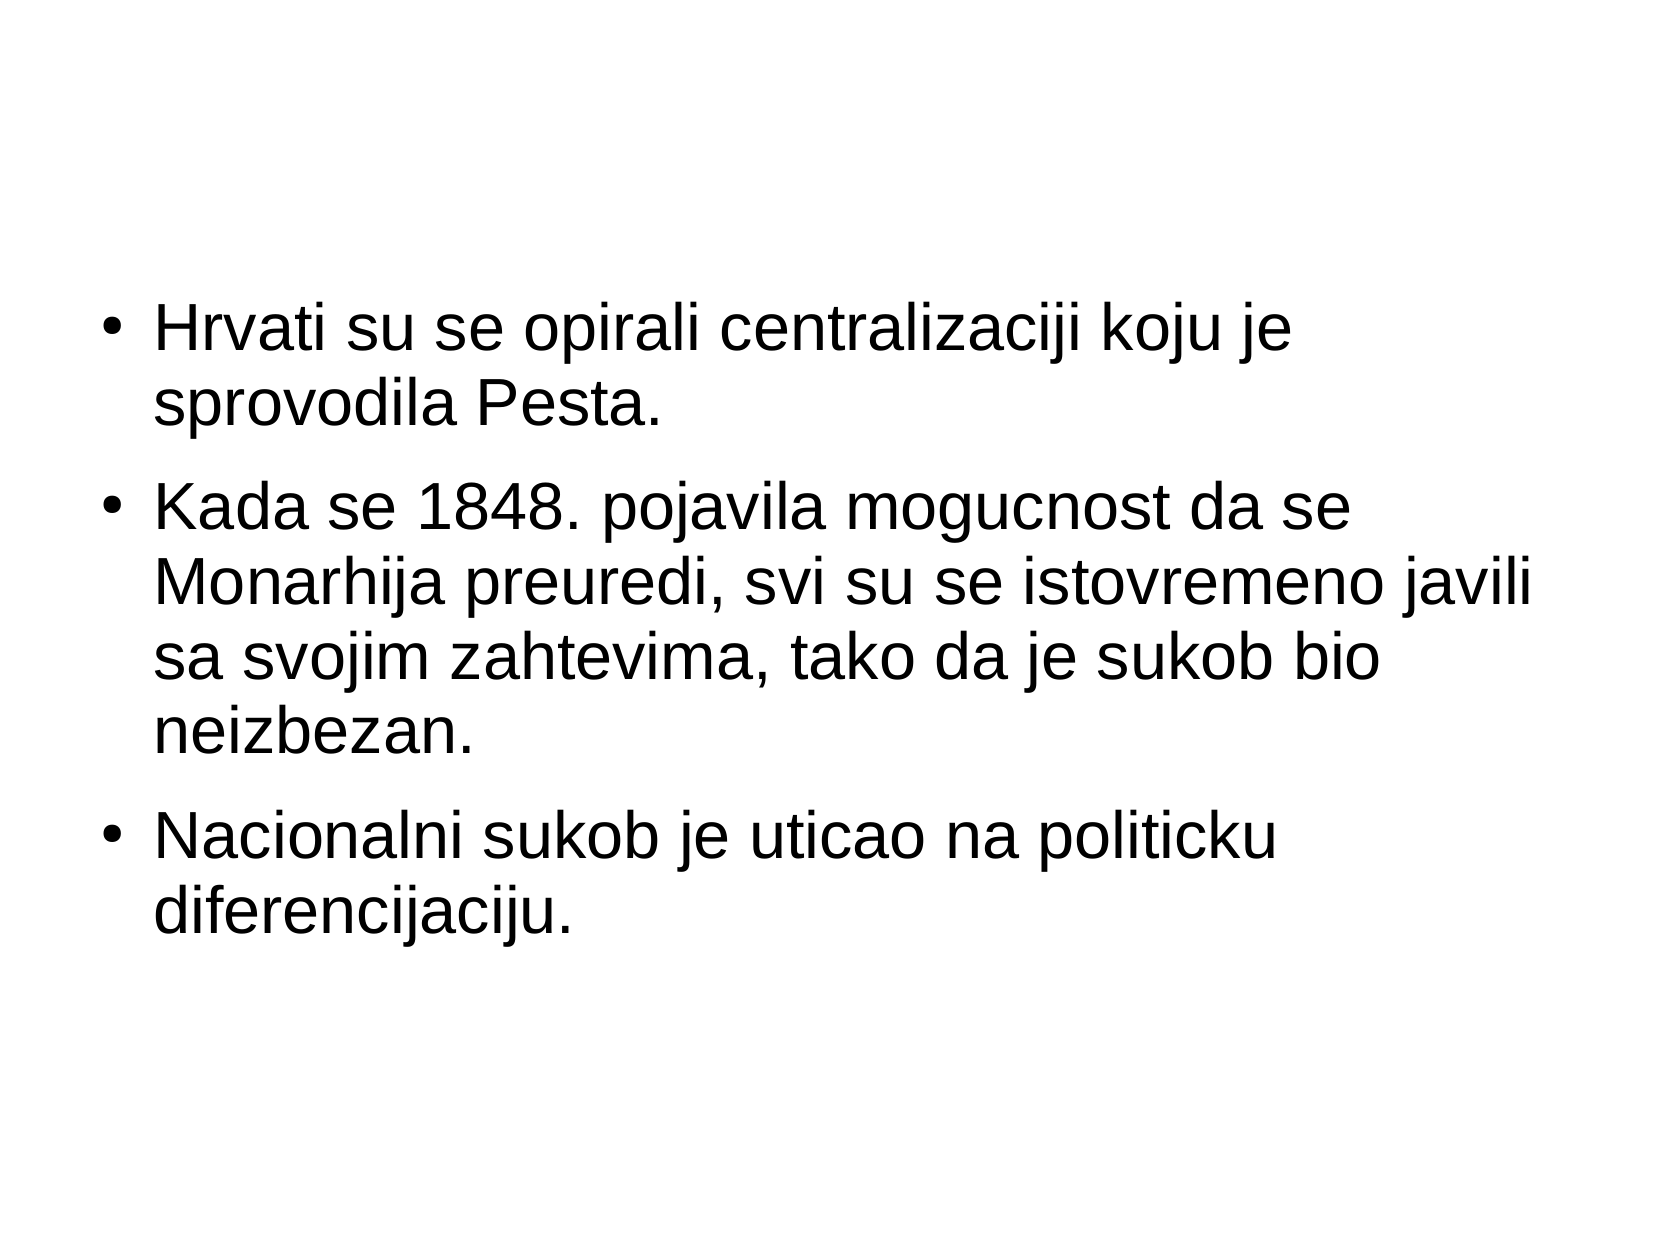

#
Hrvati su se opirali centralizaciji koju je sprovodila Pesta.
Kada se 1848. pojavila mogucnost da se Monarhija preuredi, svi su se istovremeno javili sa svojim zahtevima, tako da je sukob bio neizbezan.
Nacionalni sukob je uticao na politicku diferencijaciju.